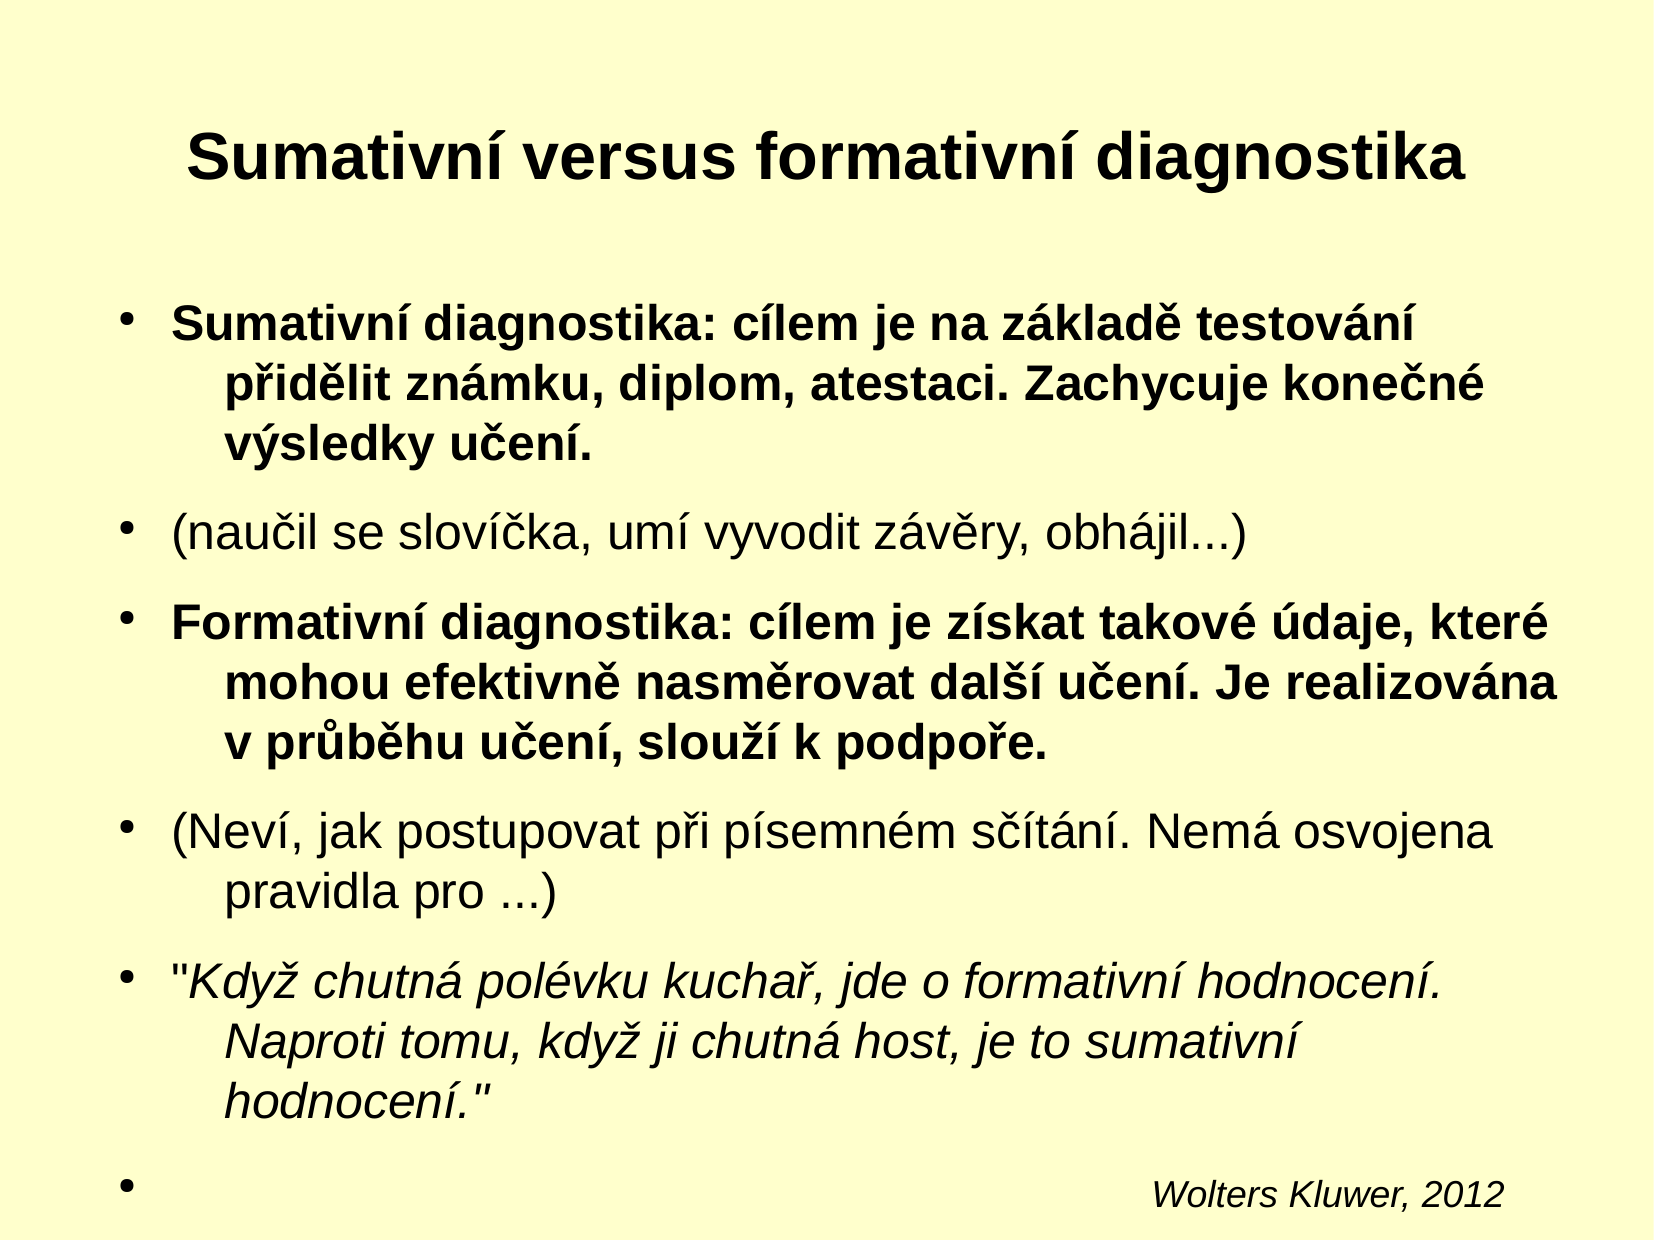

# Sumativní versus formativní diagnostika
Sumativní diagnostika: cílem je na základě testování přidělit známku, diplom, atestaci. Zachycuje konečné výsledky učení.
(naučil se slovíčka, umí vyvodit závěry, obhájil...)
Formativní diagnostika: cílem je získat takové údaje, které mohou efektivně nasměrovat další učení. Je realizována v průběhu učení, slouží k podpoře.
(Neví, jak postupovat při písemném sčítání. Nemá osvojena pravidla pro ...)
"Když chutná polévku kuchař, jde o formativní hodnocení. Naproti tomu, když ji chutná host, je to sumativní hodnocení."
 Wolters Kluwer, 2012